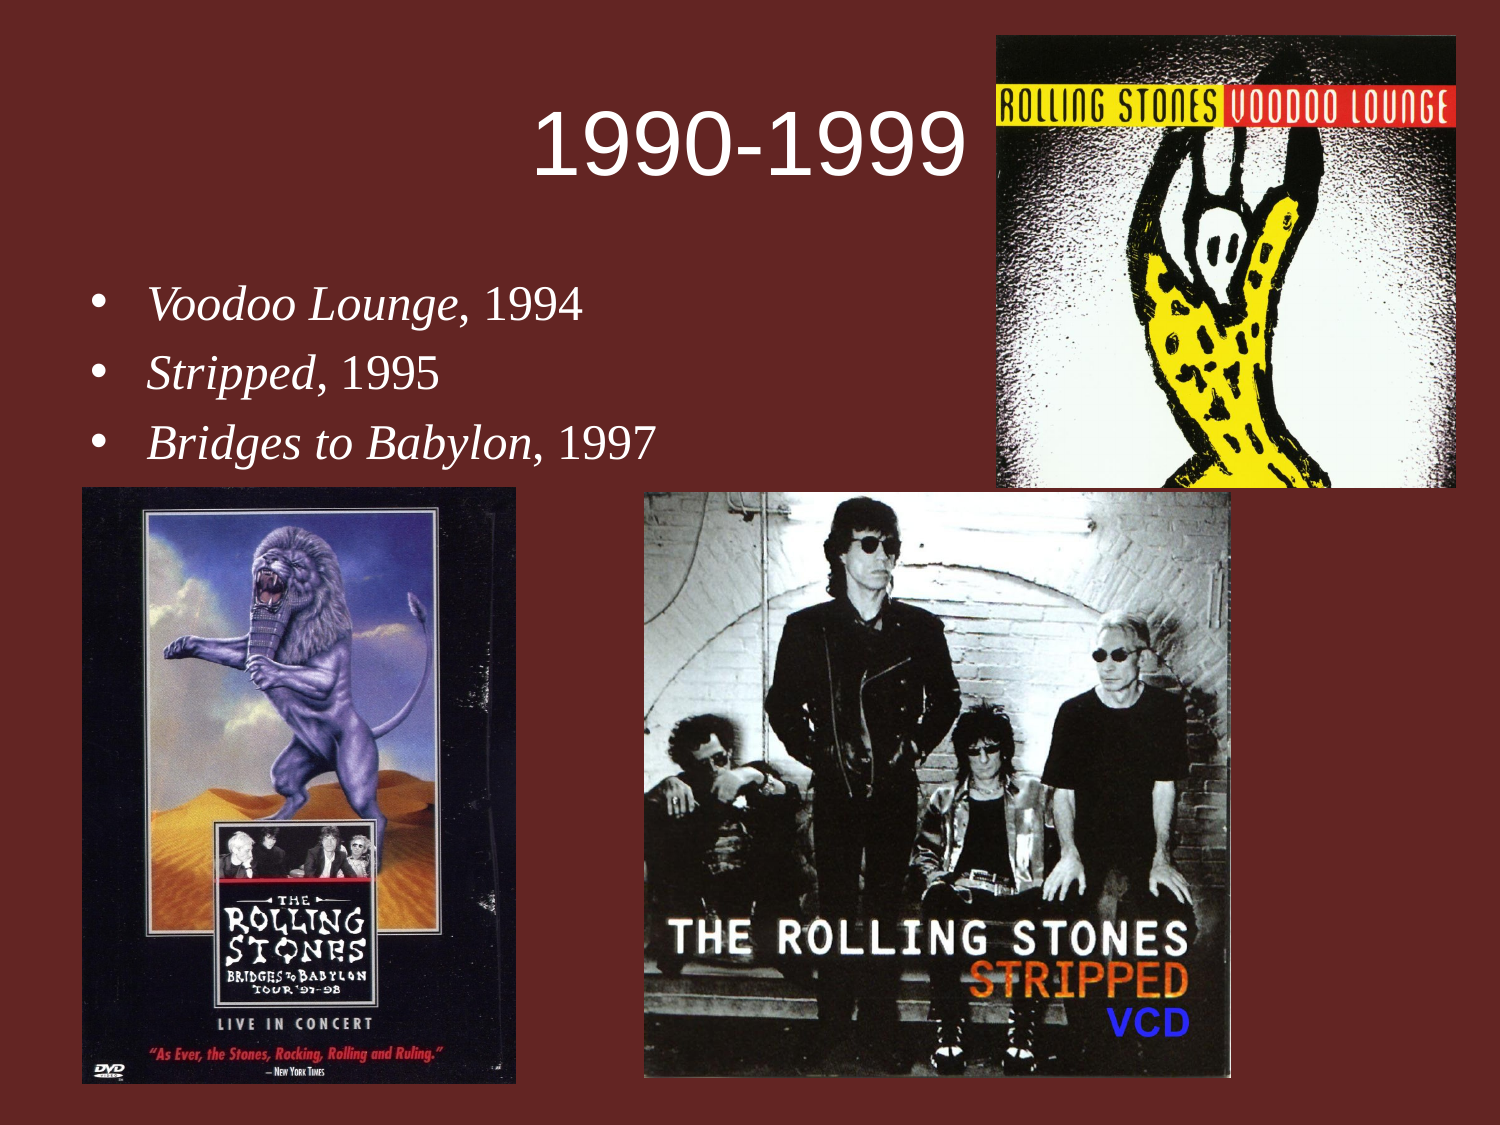

# 1990-1999
Voodoo Lounge, 1994
Stripped, 1995
Bridges to Babylon, 1997